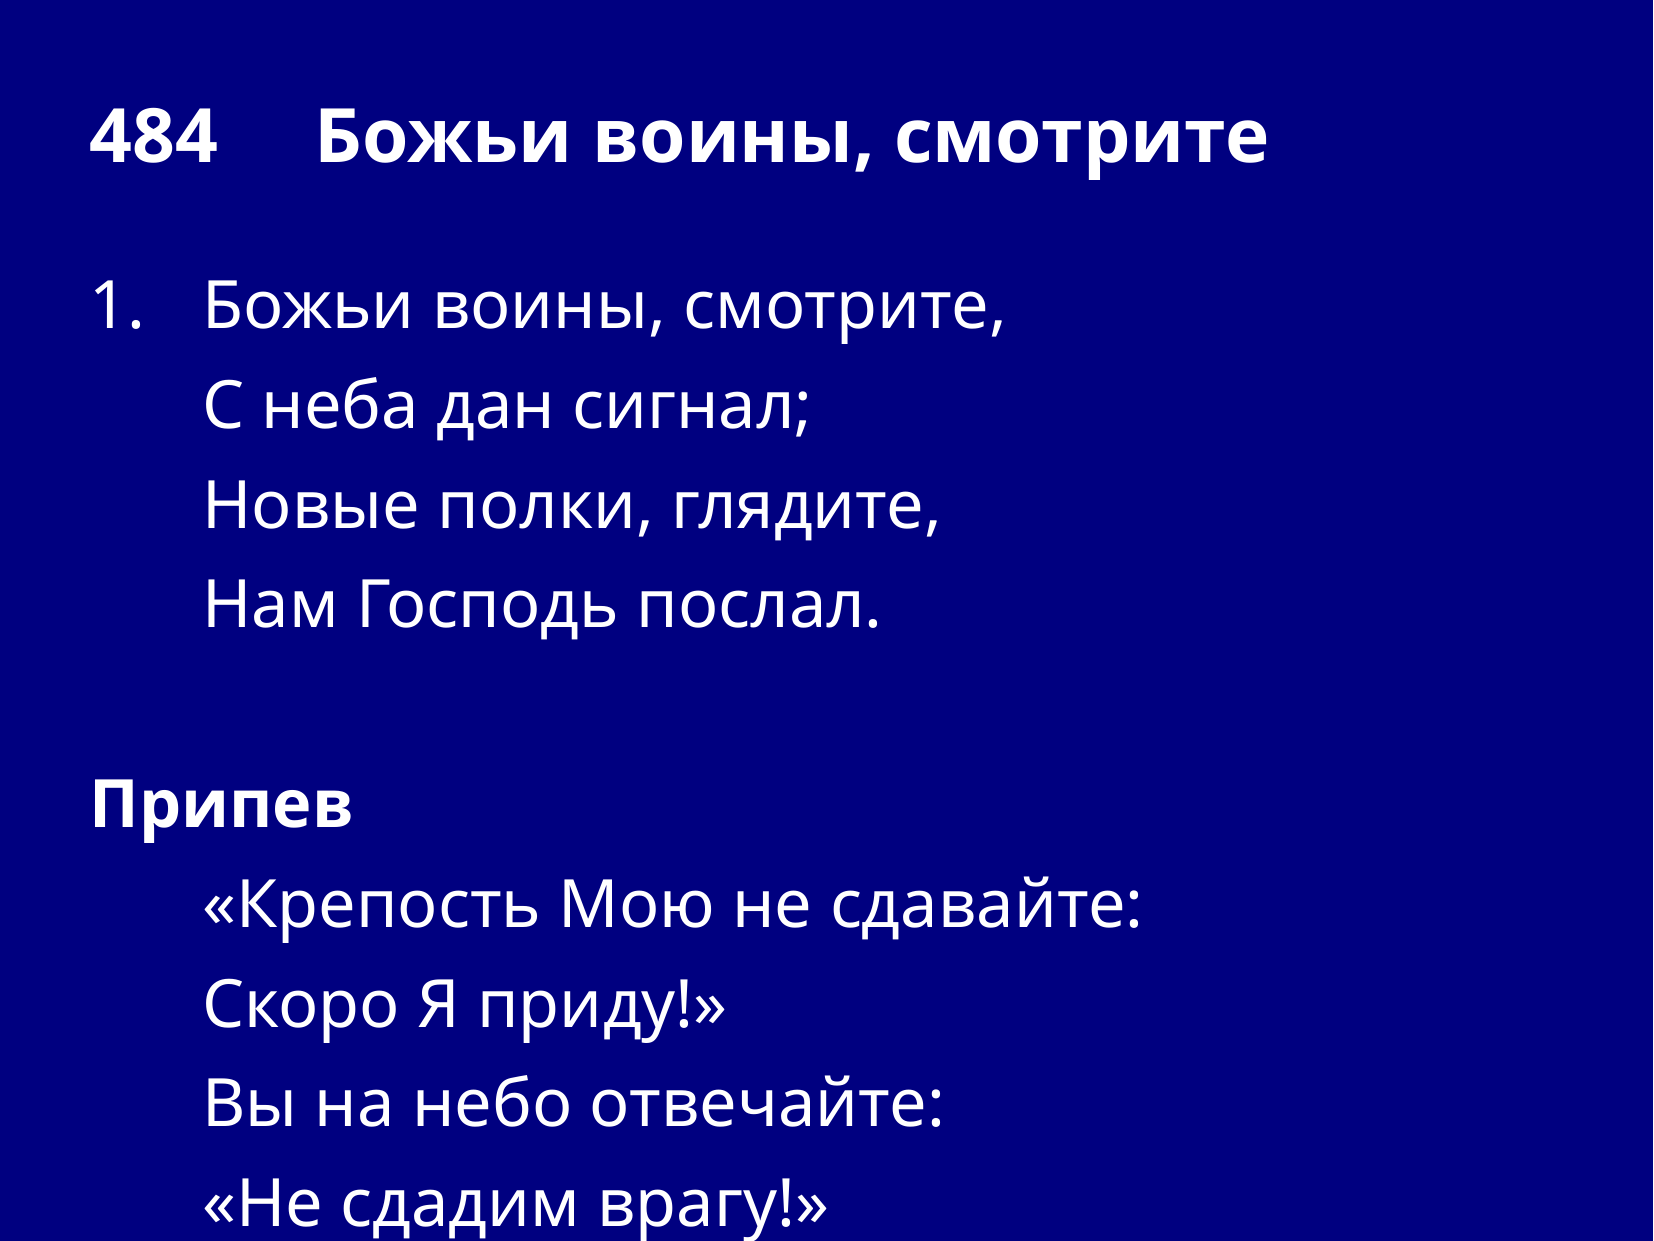

484	Божьи воины, смотрите
1.	Божьи воины, смотрите,
	С неба дан сигнал;
	Новые полки, глядите,
	Нам Господь послал.
Припев
	«Крепость Мою не сдавайте:
	Скоро Я приду!»
	Вы на небо отвечайте:
	«Не сдадим врагу!»